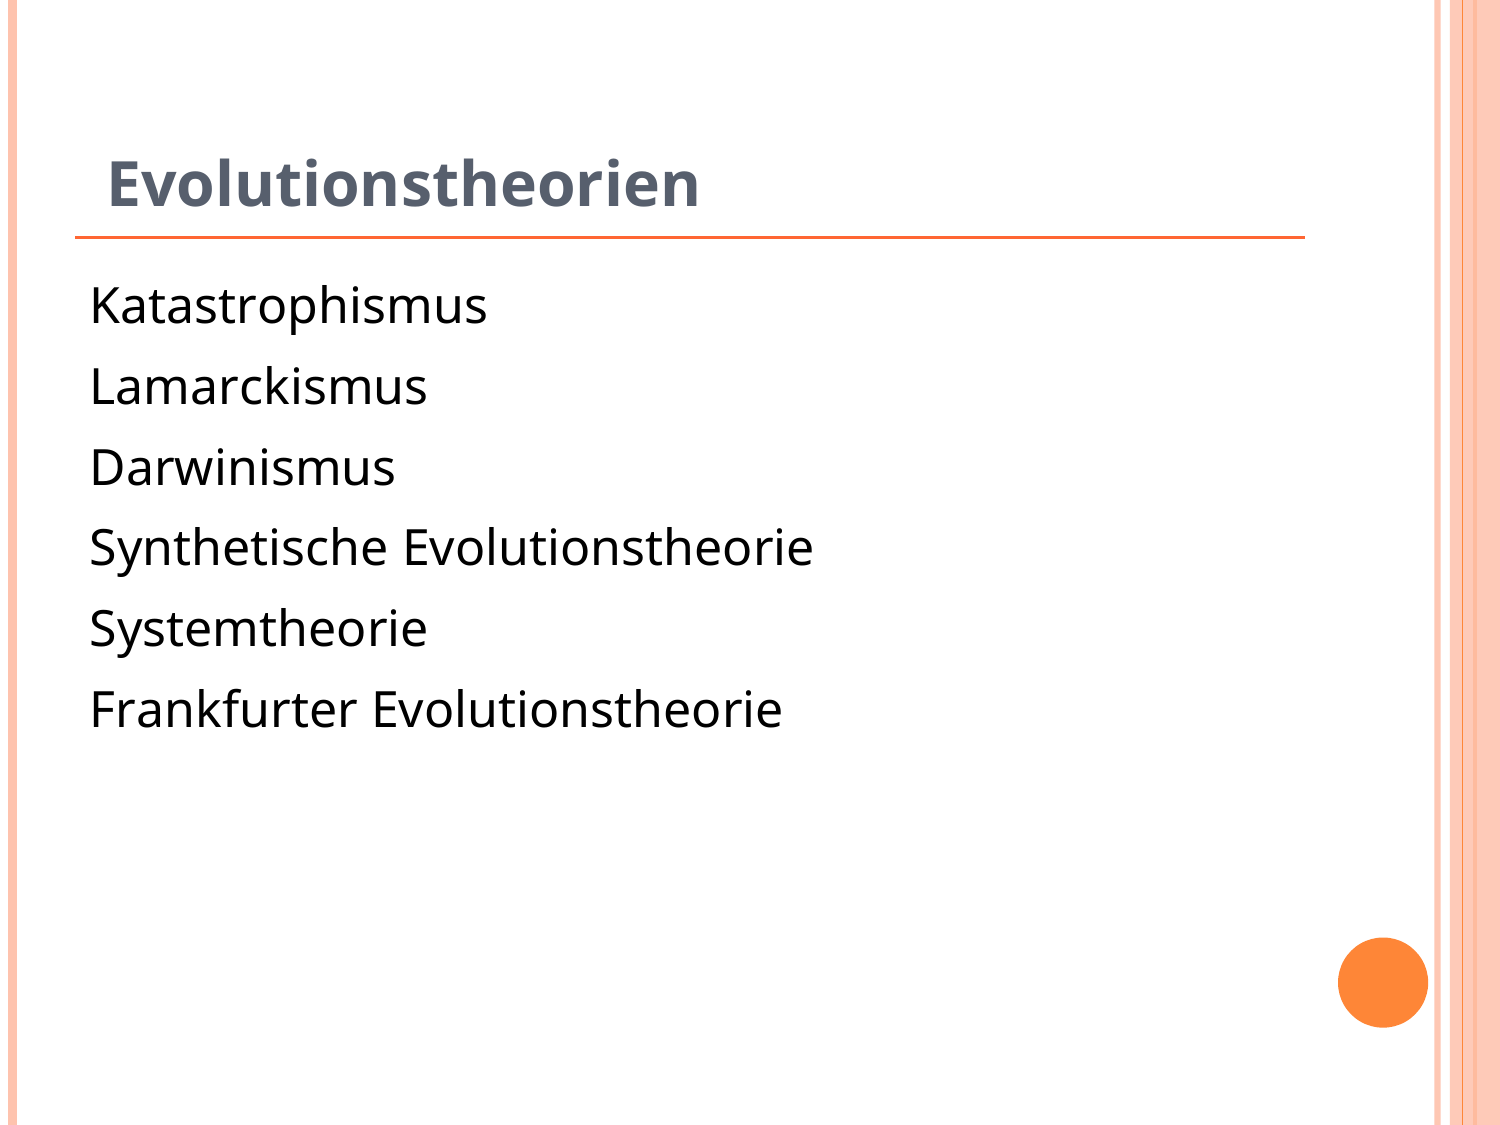

# Evolutionstheorien
Katastrophismus
Lamarckismus
Darwinismus
Synthetische Evolutionstheorie
Systemtheorie
Frankfurter Evolutionstheorie